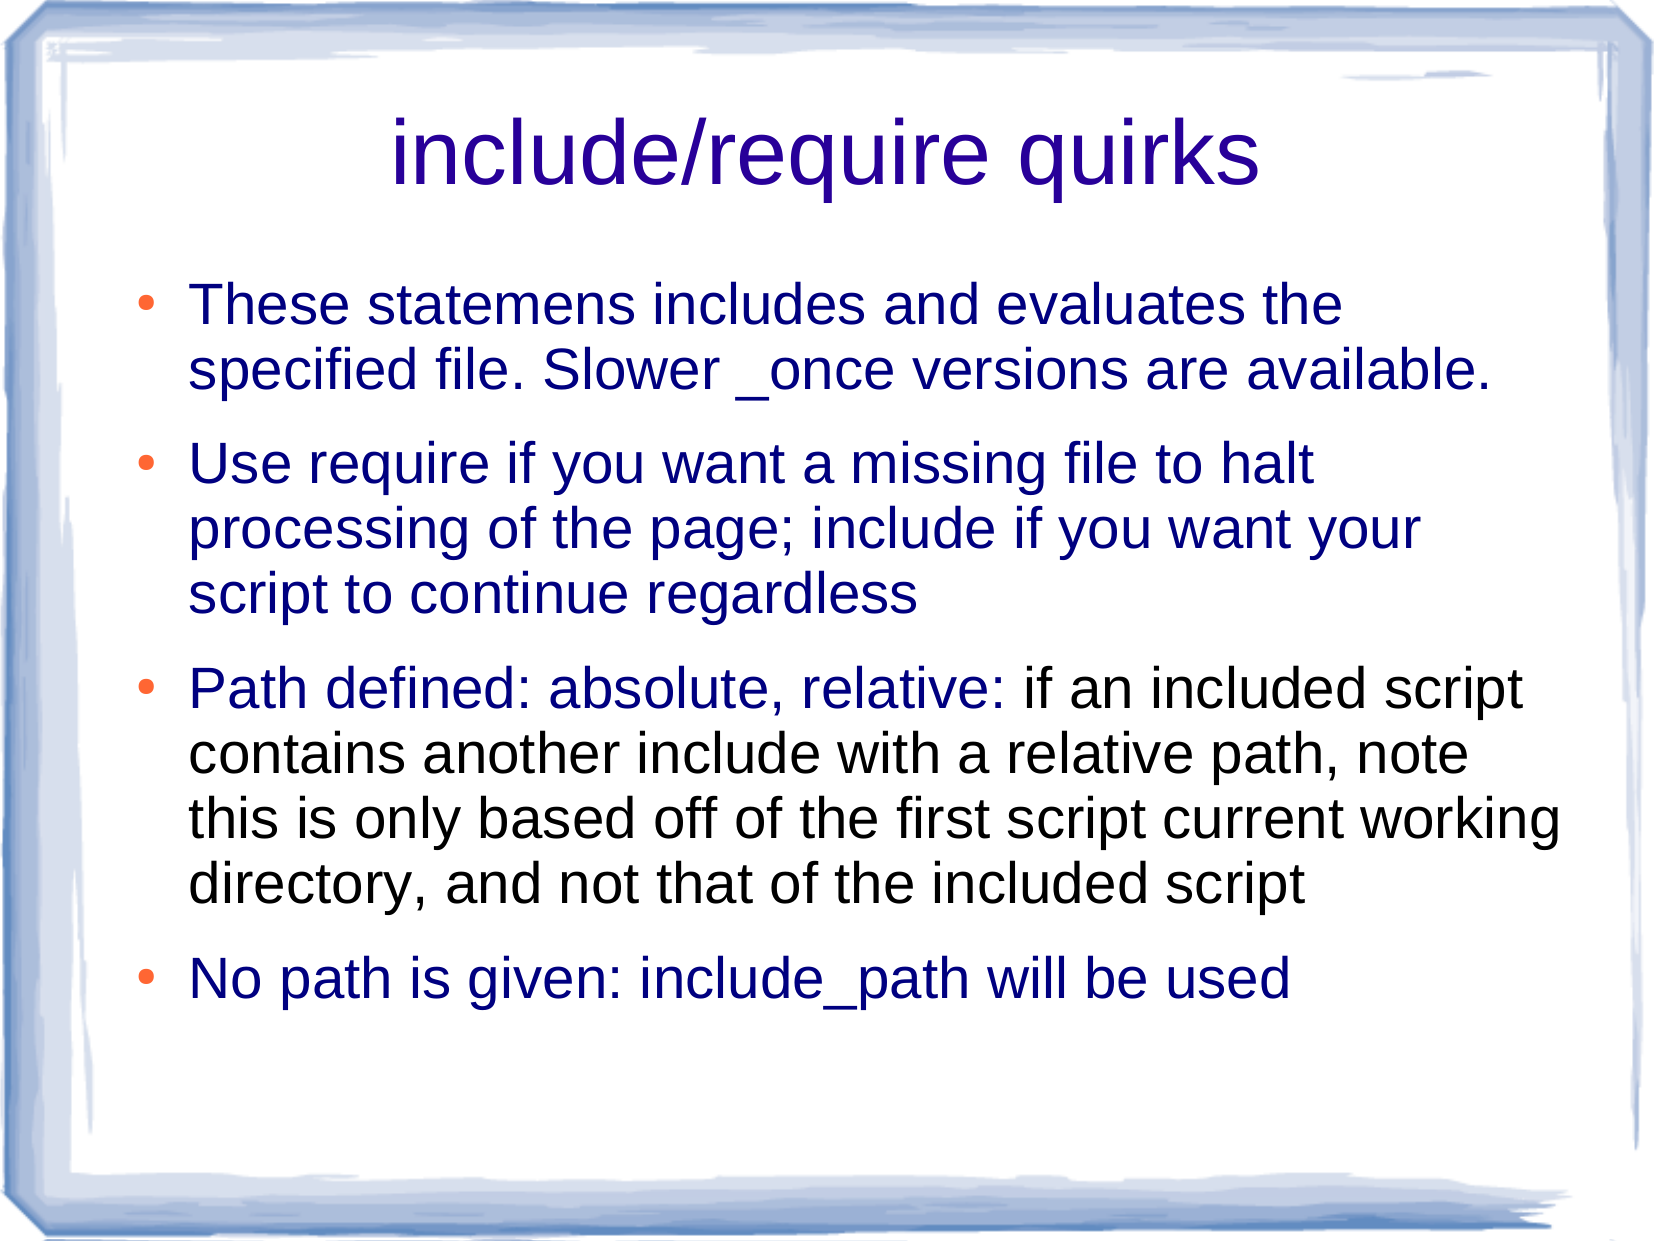

# include/require quirks
These statemens includes and evaluates the specified file. Slower _once versions are available.
Use require if you want a missing file to halt processing of the page; include if you want your script to continue regardless
Path defined: absolute, relative: if an included script contains another include with a relative path, note this is only based off of the first script current working directory, and not that of the included script
No path is given: include_path will be used